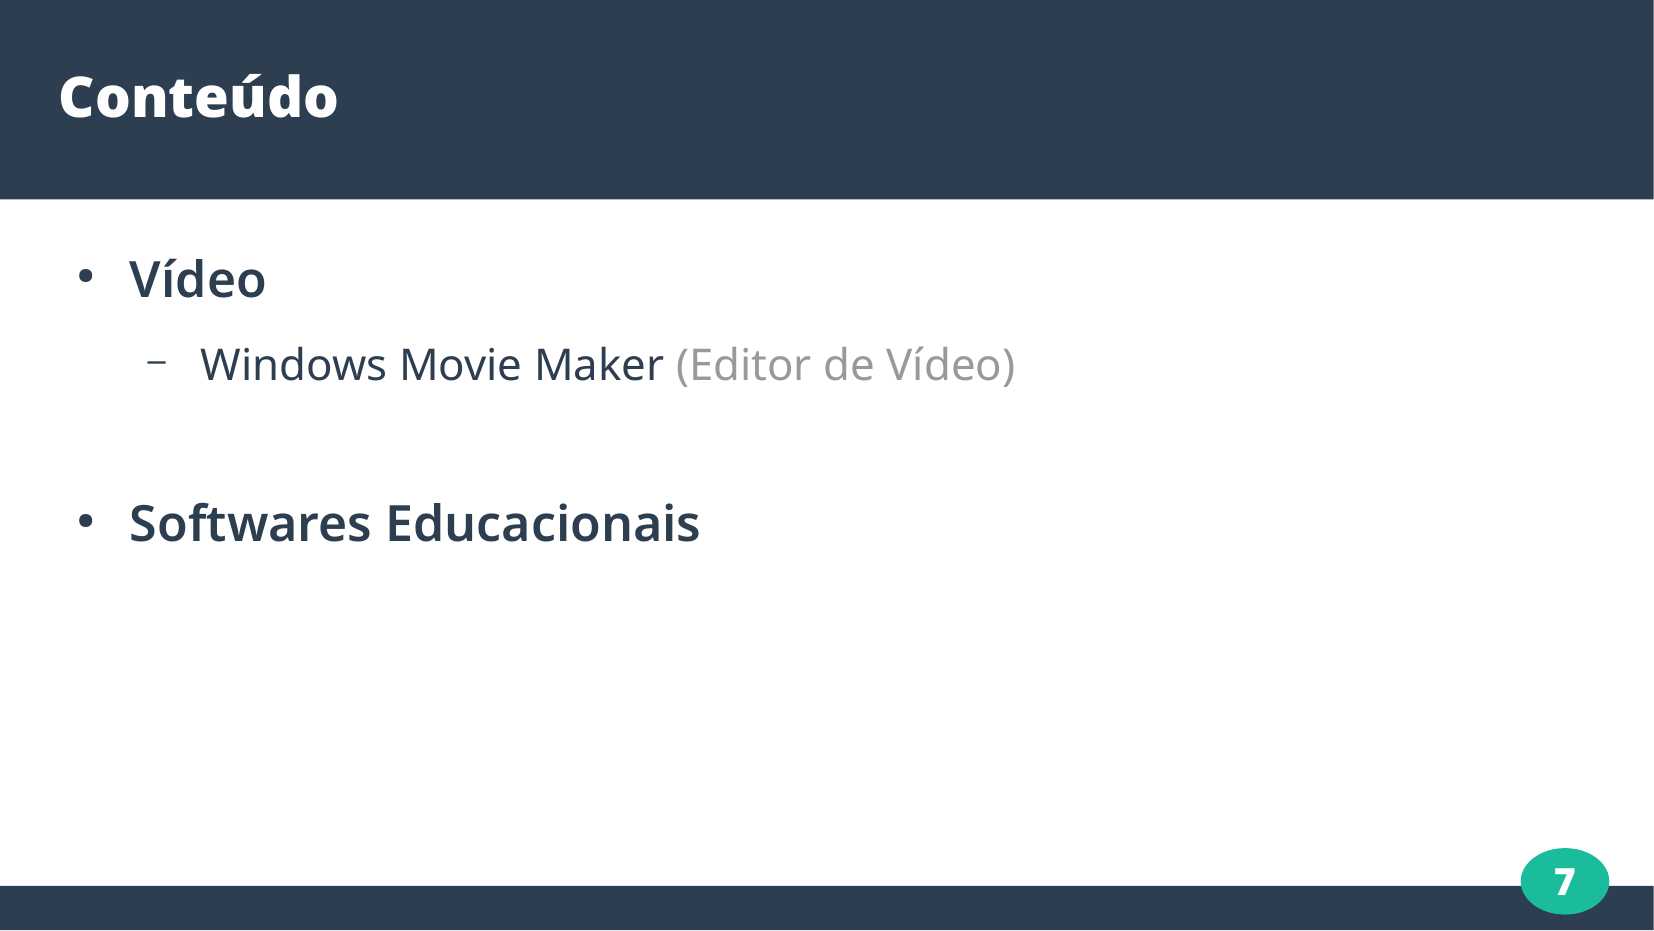

# Conteúdo
Vídeo
Windows Movie Maker (Editor de Vídeo)
Softwares Educacionais
7